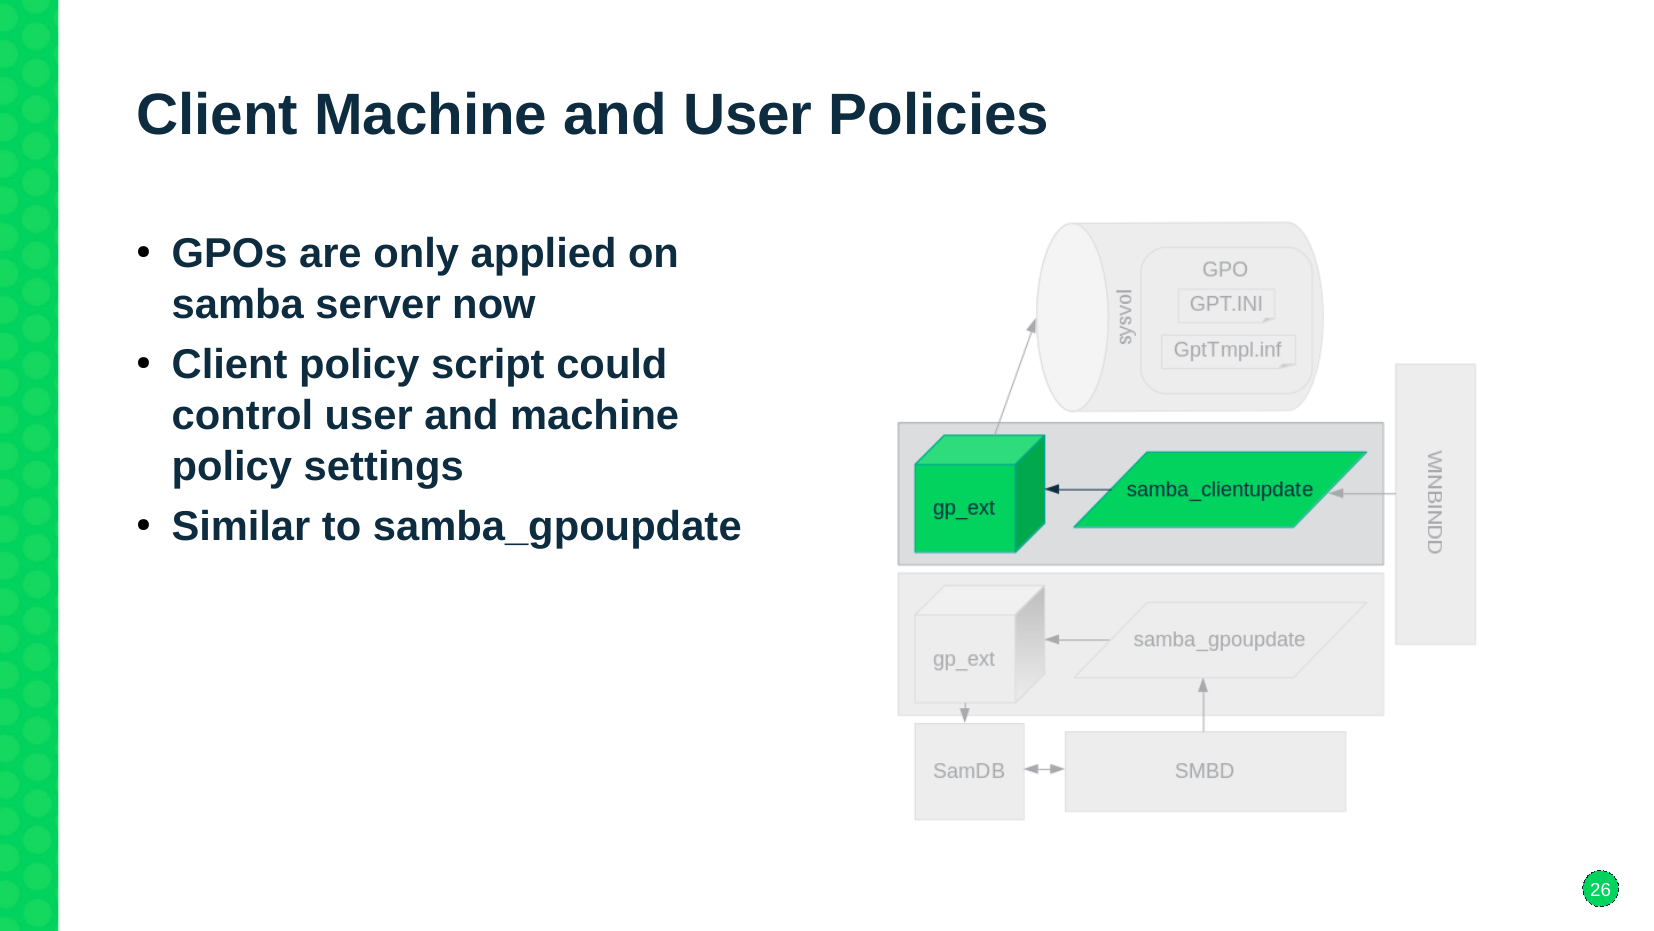

# Client Machine and User Policies
GPOs are only applied on samba server now
Client policy script could control user and machine policy settings
Similar to samba_gpoupdate
26